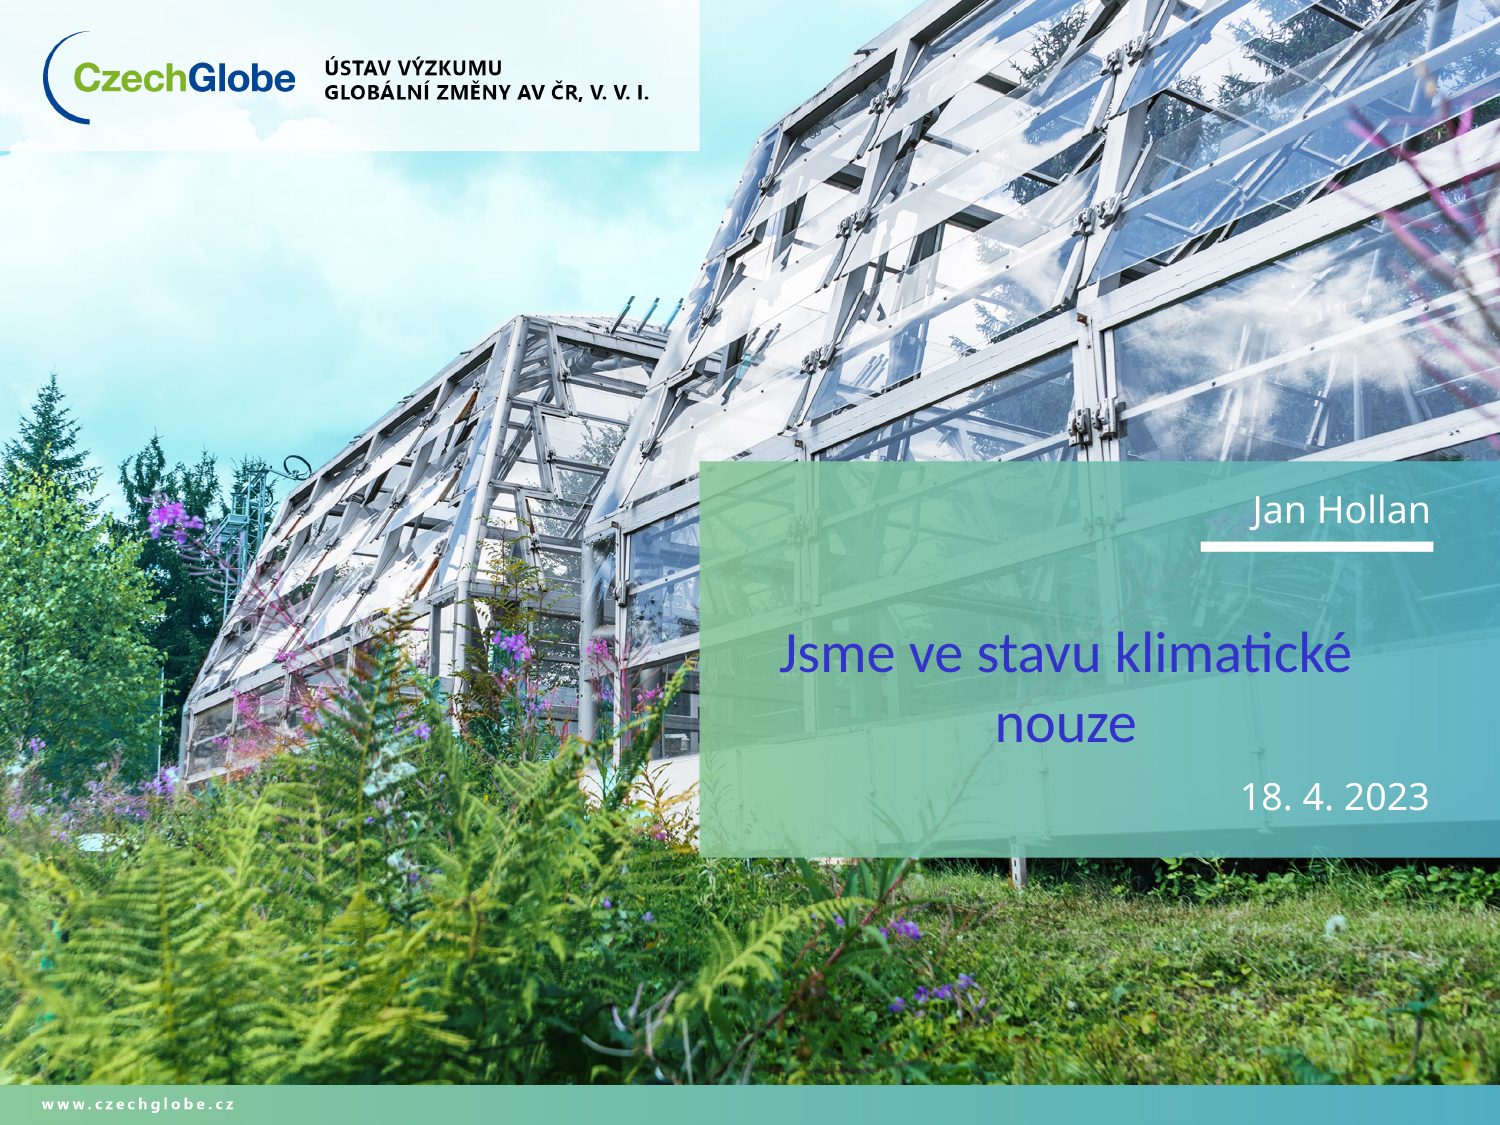

Jan Hollan
Jsme ve stavu klimatické nouze
18. 4. 2023